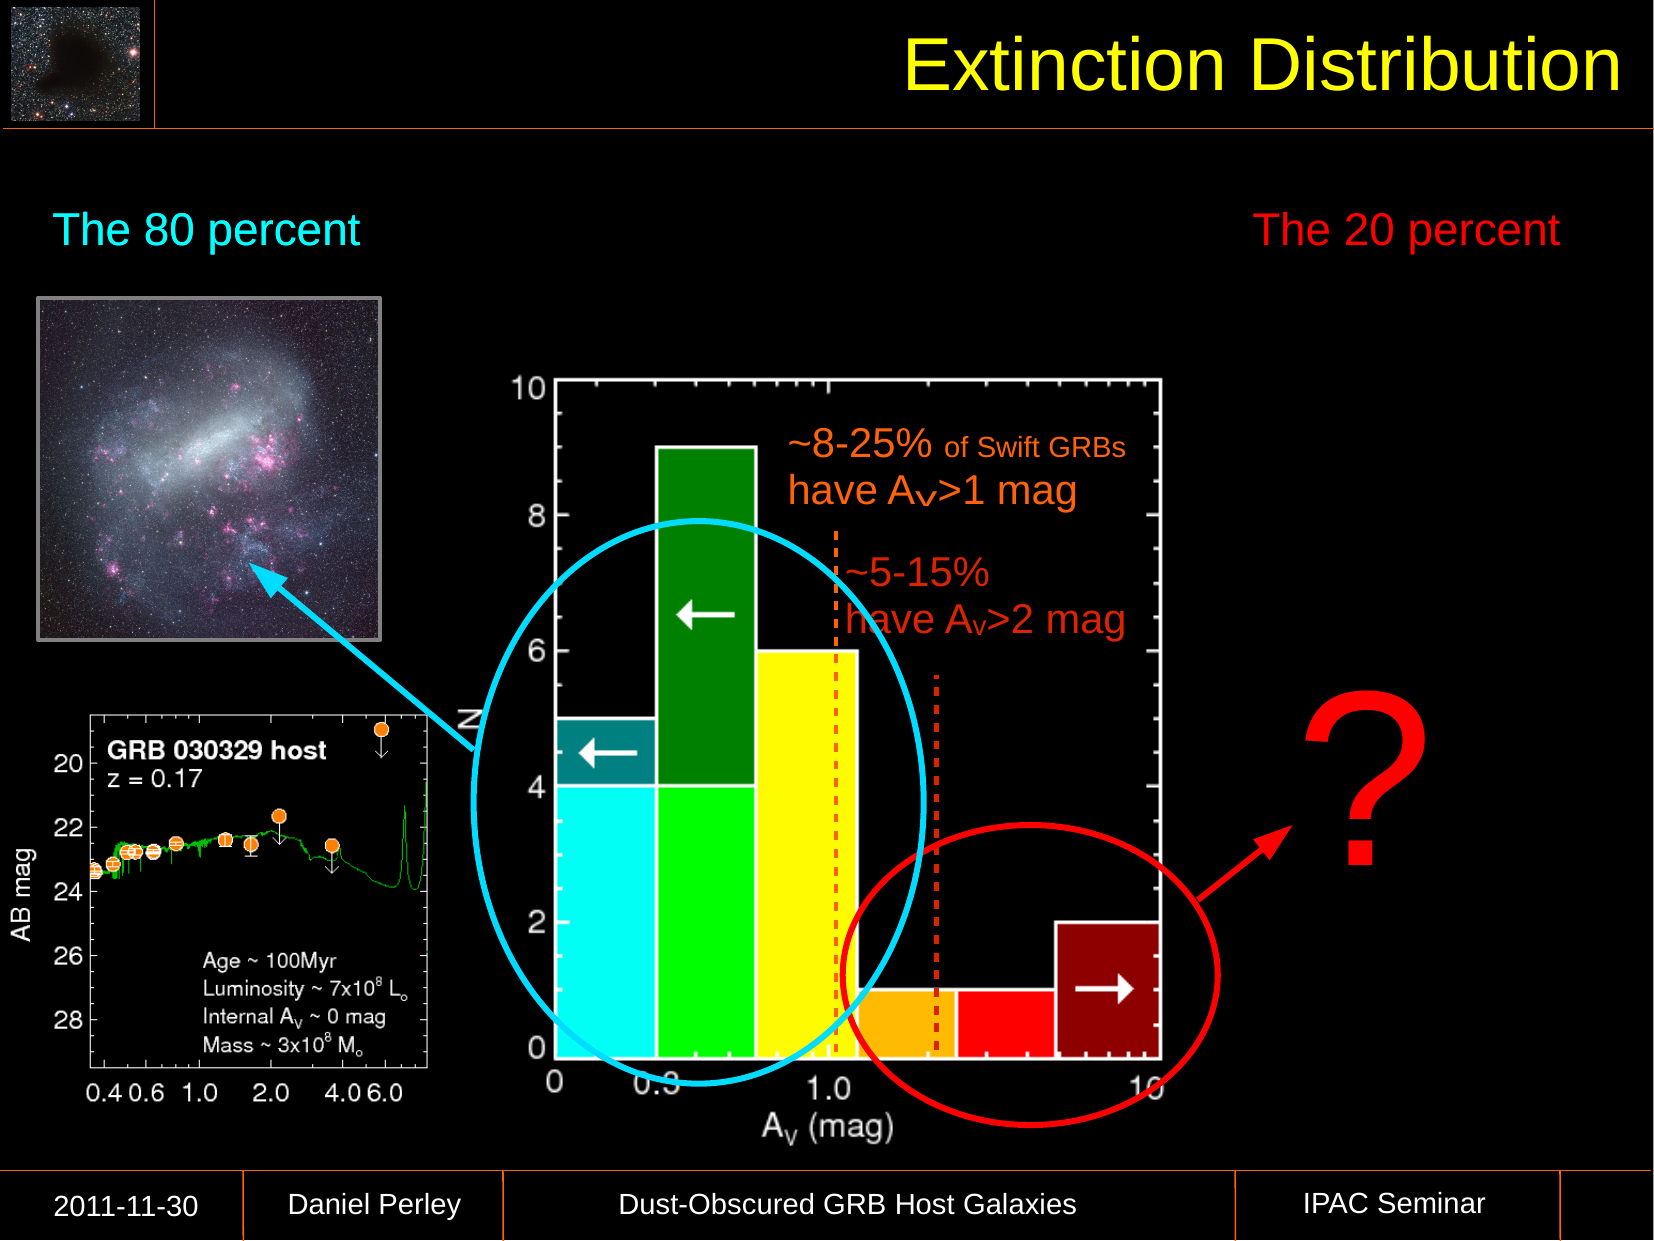

# Extinction Distribution
The 80 percent
The 20 percent
The 80 percent
~8-25% of Swift GRBs have Av>1 mag
~5-15%
have Av>2 mag
?
2011-11-30